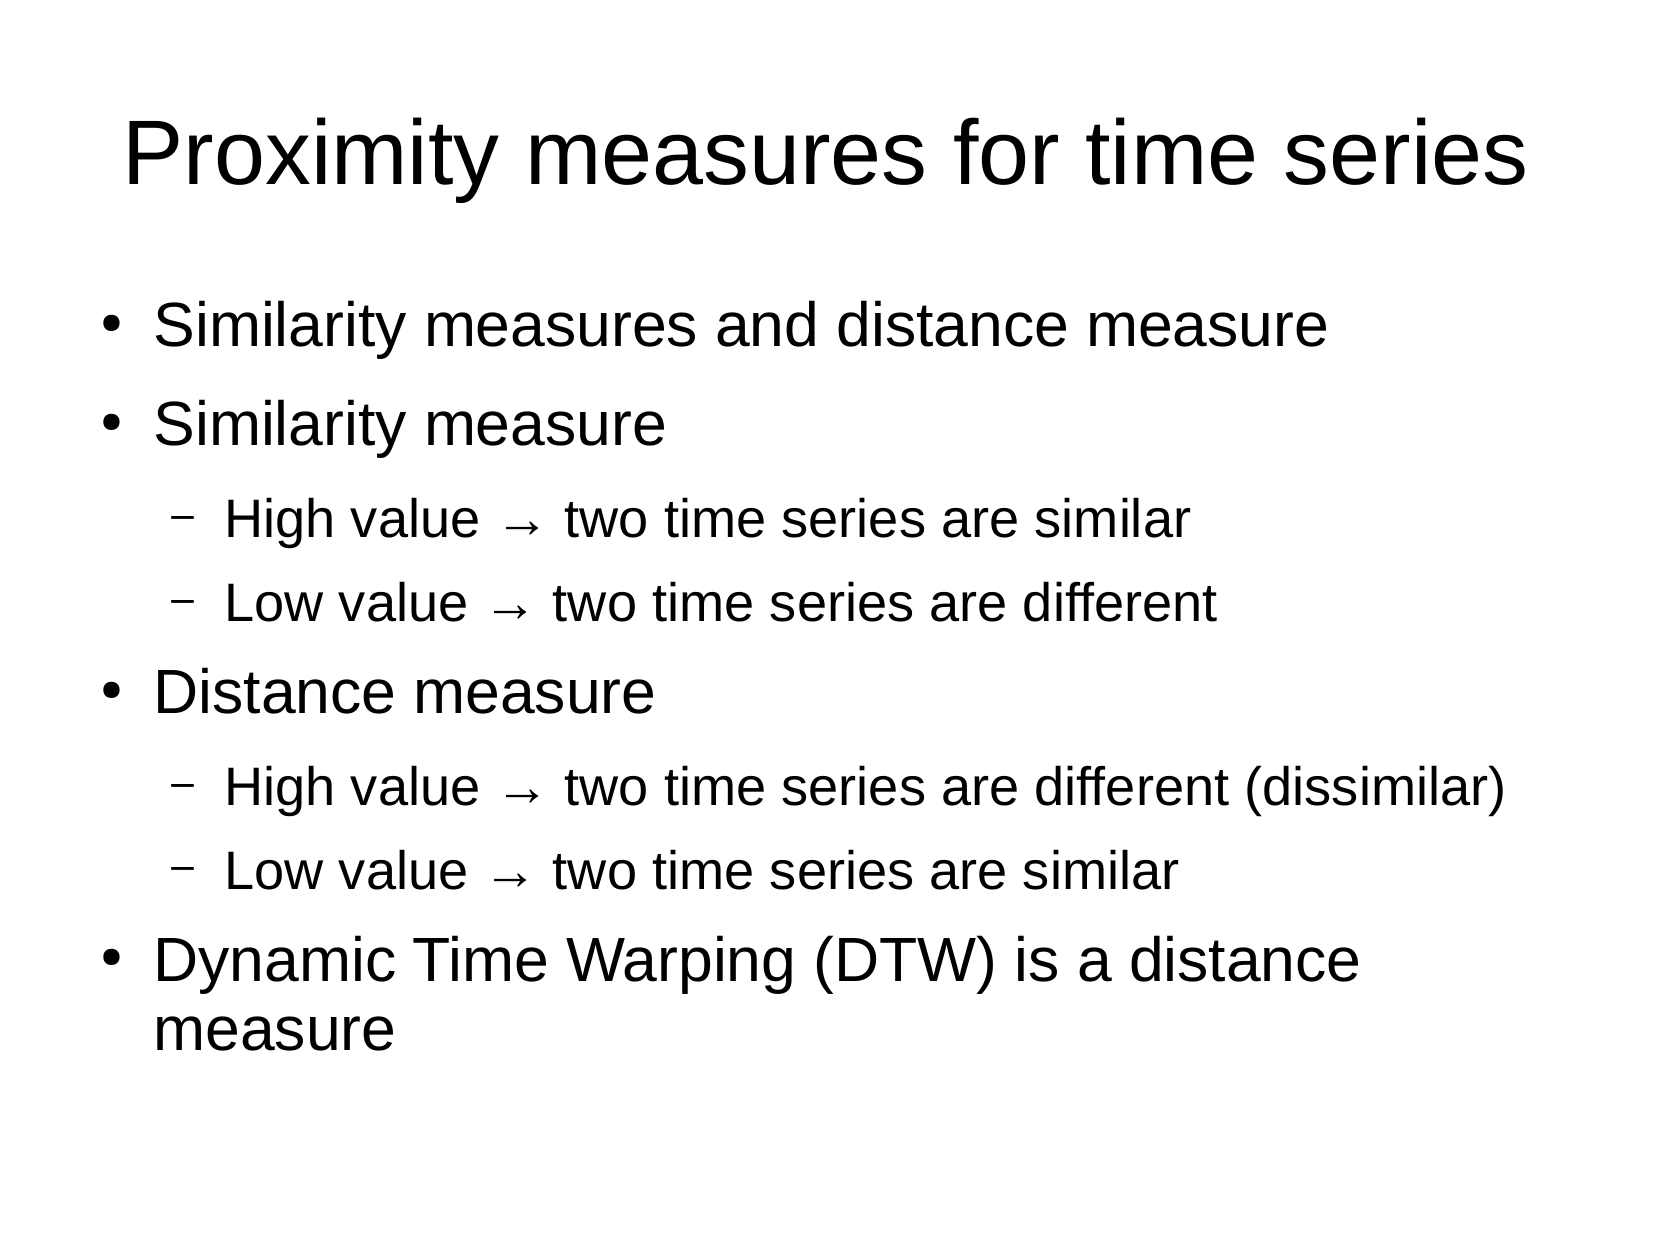

# Proximity measures for time series
Similarity measures and distance measure
Similarity measure
High value → two time series are similar
Low value → two time series are different
Distance measure
High value → two time series are different (dissimilar)
Low value → two time series are similar
Dynamic Time Warping (DTW) is a distance measure